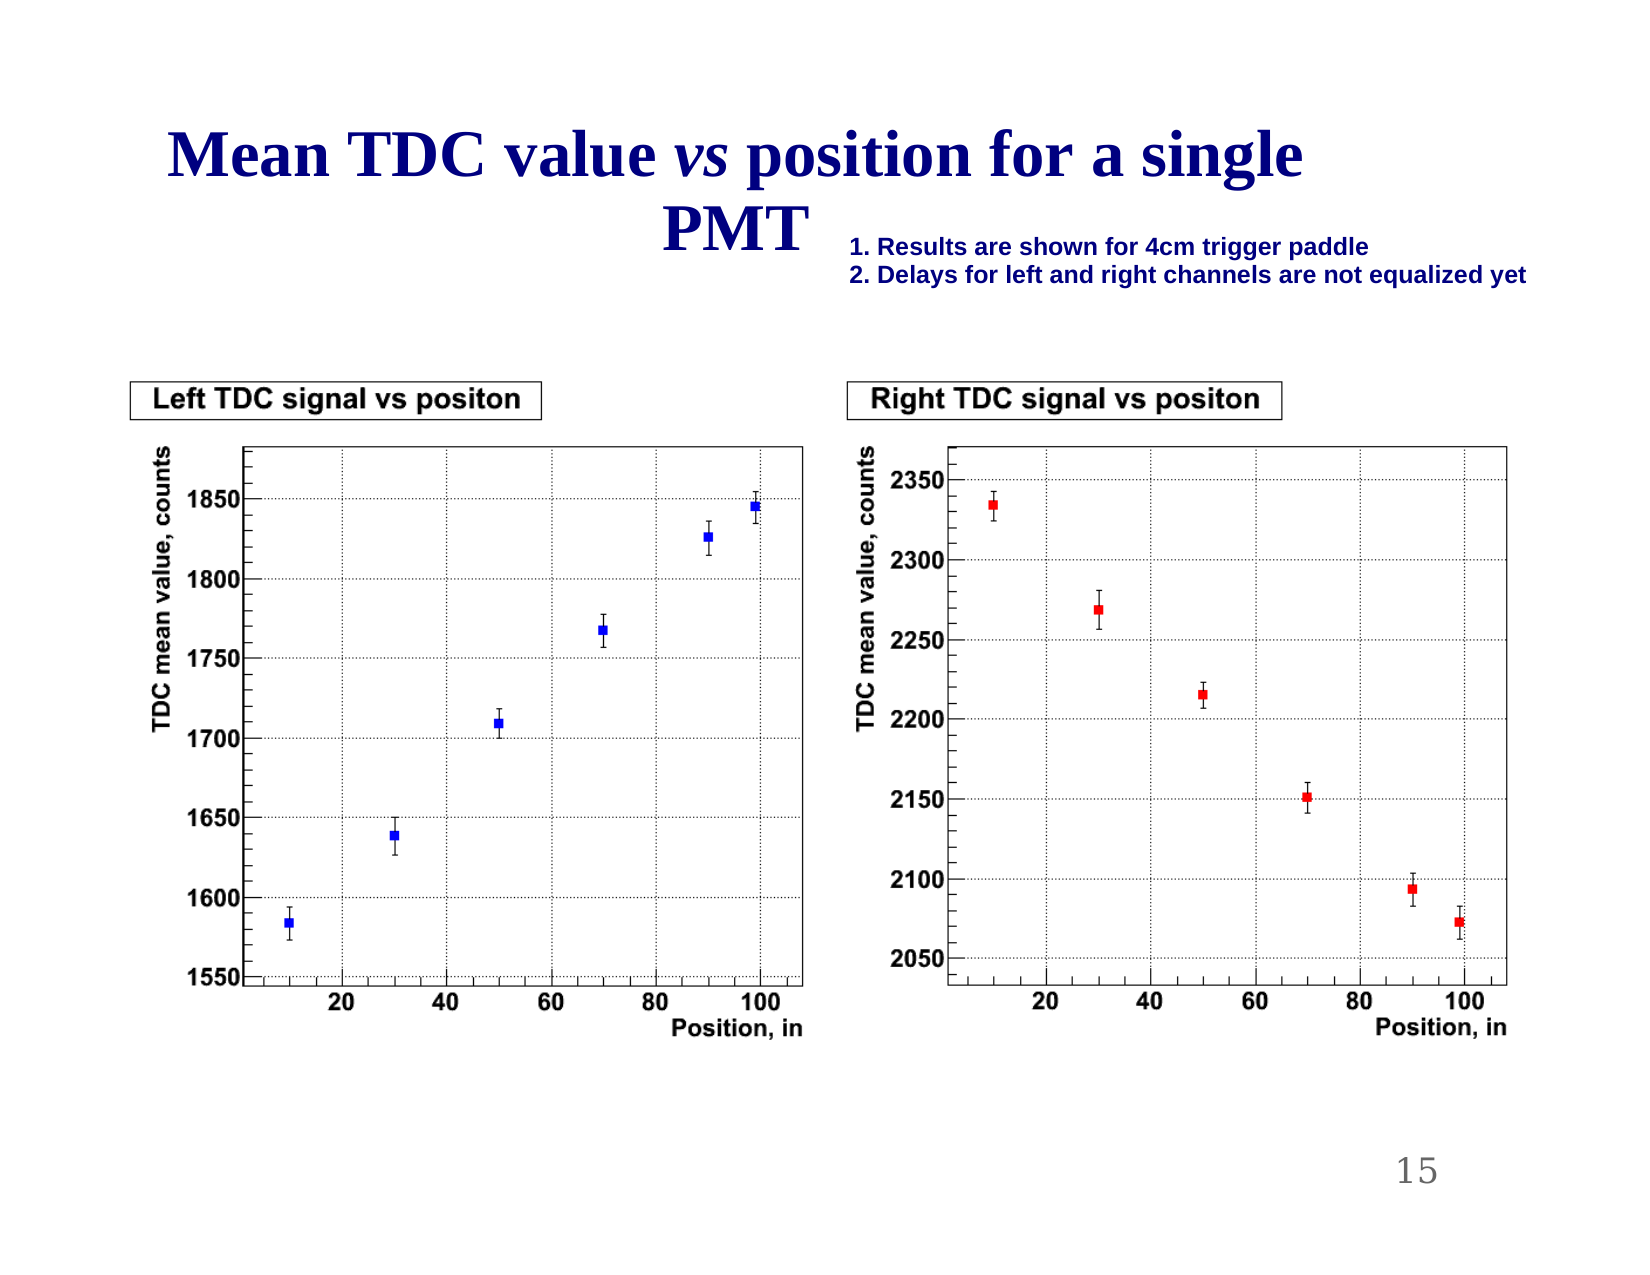

Mean TDC value vs position for a single PMT
1. Results are shown for 4cm trigger paddle
2. Delays for left and right channels are not equalized yet